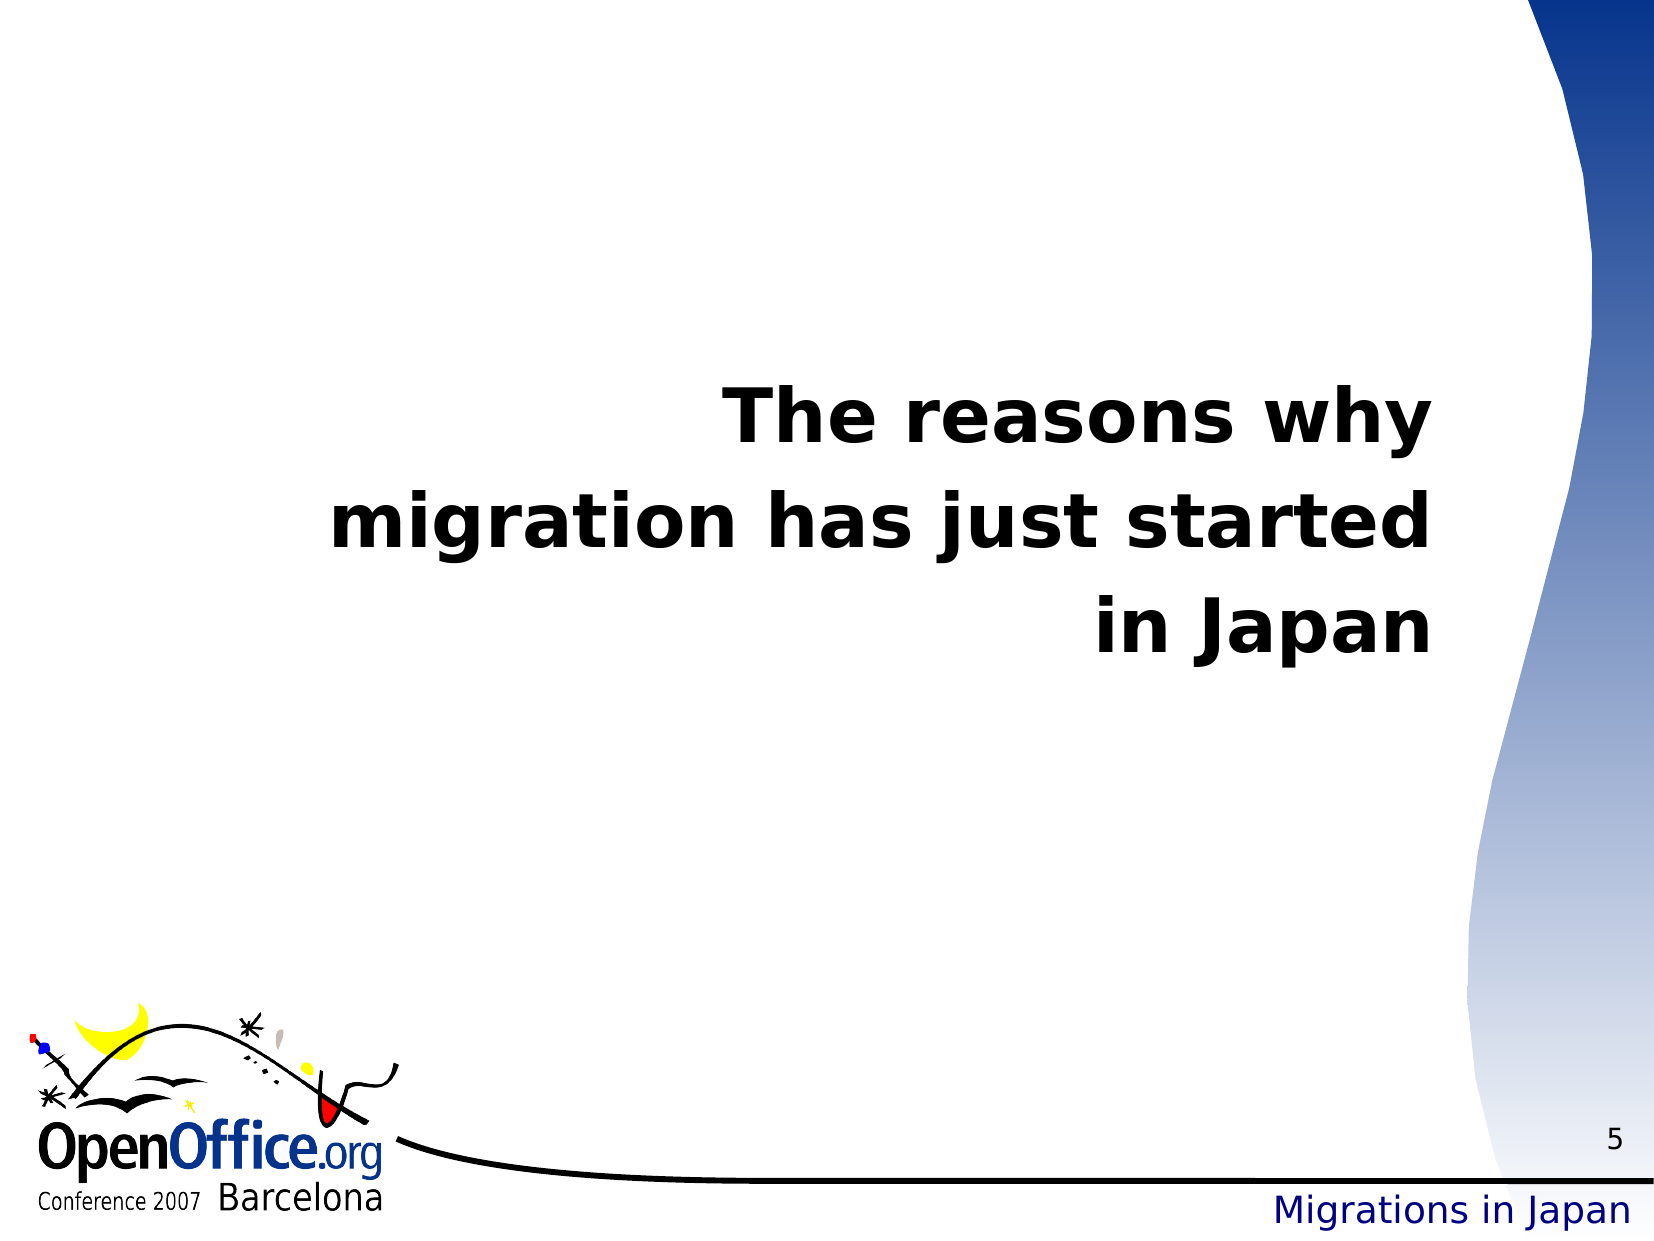

# The reasons why
 migration has just started
in Japan
5